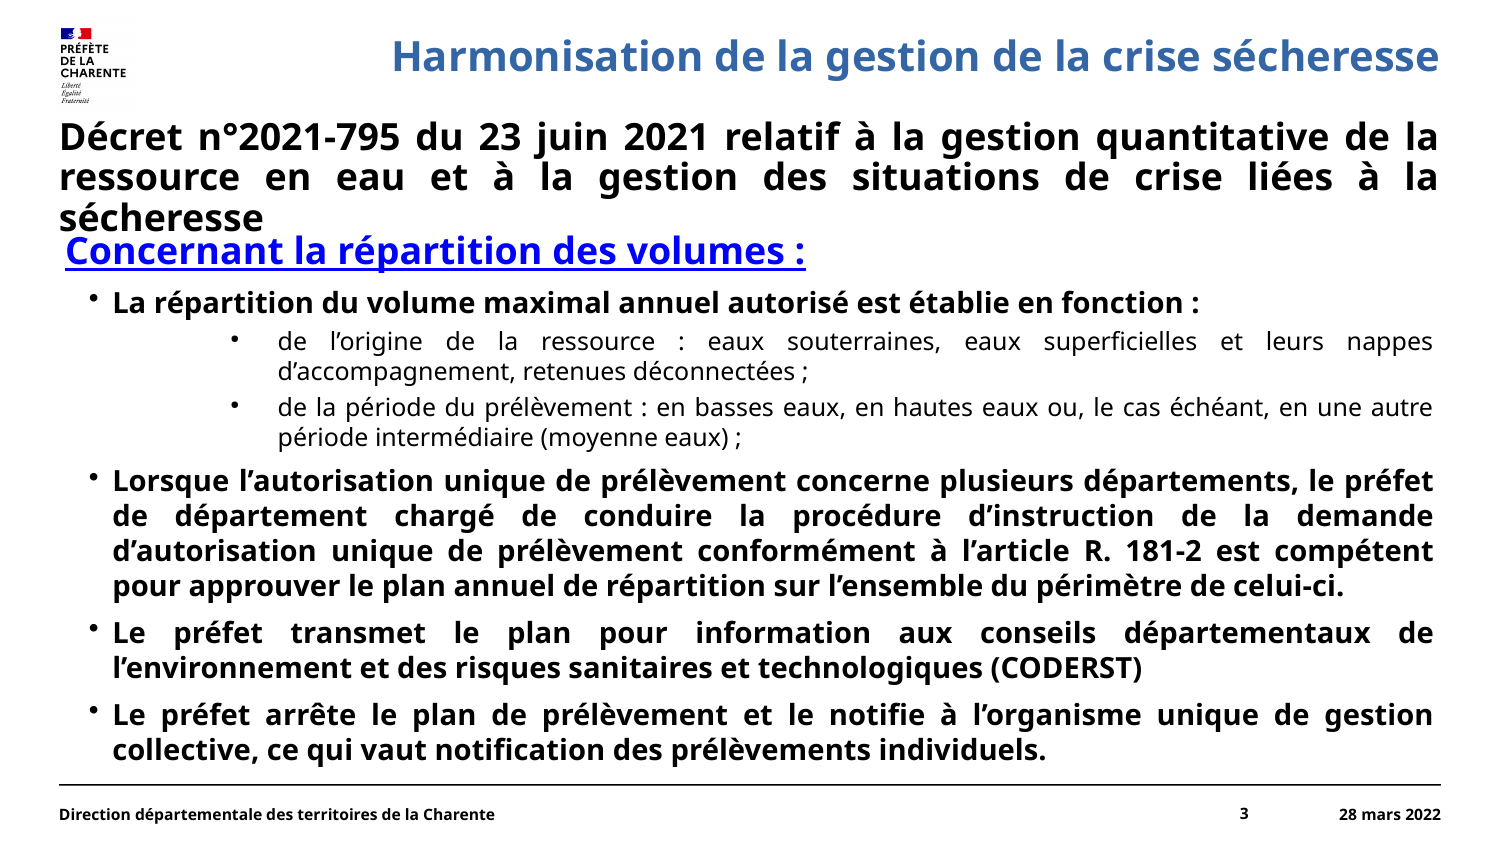

Harmonisation de la gestion de la crise sécheresse
Décret n°2021-795 du 23 juin 2021 relatif à la gestion quantitative de la ressource en eau et à la gestion des situations de crise liées à la sécheresse
# Concernant la répartition des volumes :
La répartition du volume maximal annuel autorisé est établie en fonction :
de l’origine de la ressource : eaux souterraines, eaux superficielles et leurs nappes d’accompagnement, retenues déconnectées ;
de la période du prélèvement : en basses eaux, en hautes eaux ou, le cas échéant, en une autre période intermédiaire (moyenne eaux) ;
Lorsque l’autorisation unique de prélèvement concerne plusieurs départements, le préfet de département chargé de conduire la procédure d’instruction de la demande d’autorisation unique de prélèvement conformément à l’article R. 181-2 est compétent pour approuver le plan annuel de répartition sur l’ensemble du périmètre de celui-ci.
Le préfet transmet le plan pour information aux conseils départementaux de l’environnement et des risques sanitaires et technologiques (CODERST)
Le préfet arrête le plan de prélèvement et le notifie à l’organisme unique de gestion collective, ce qui vaut notification des prélèvements individuels.
Direction départementale des territoires de la Charente
28 mars 2022